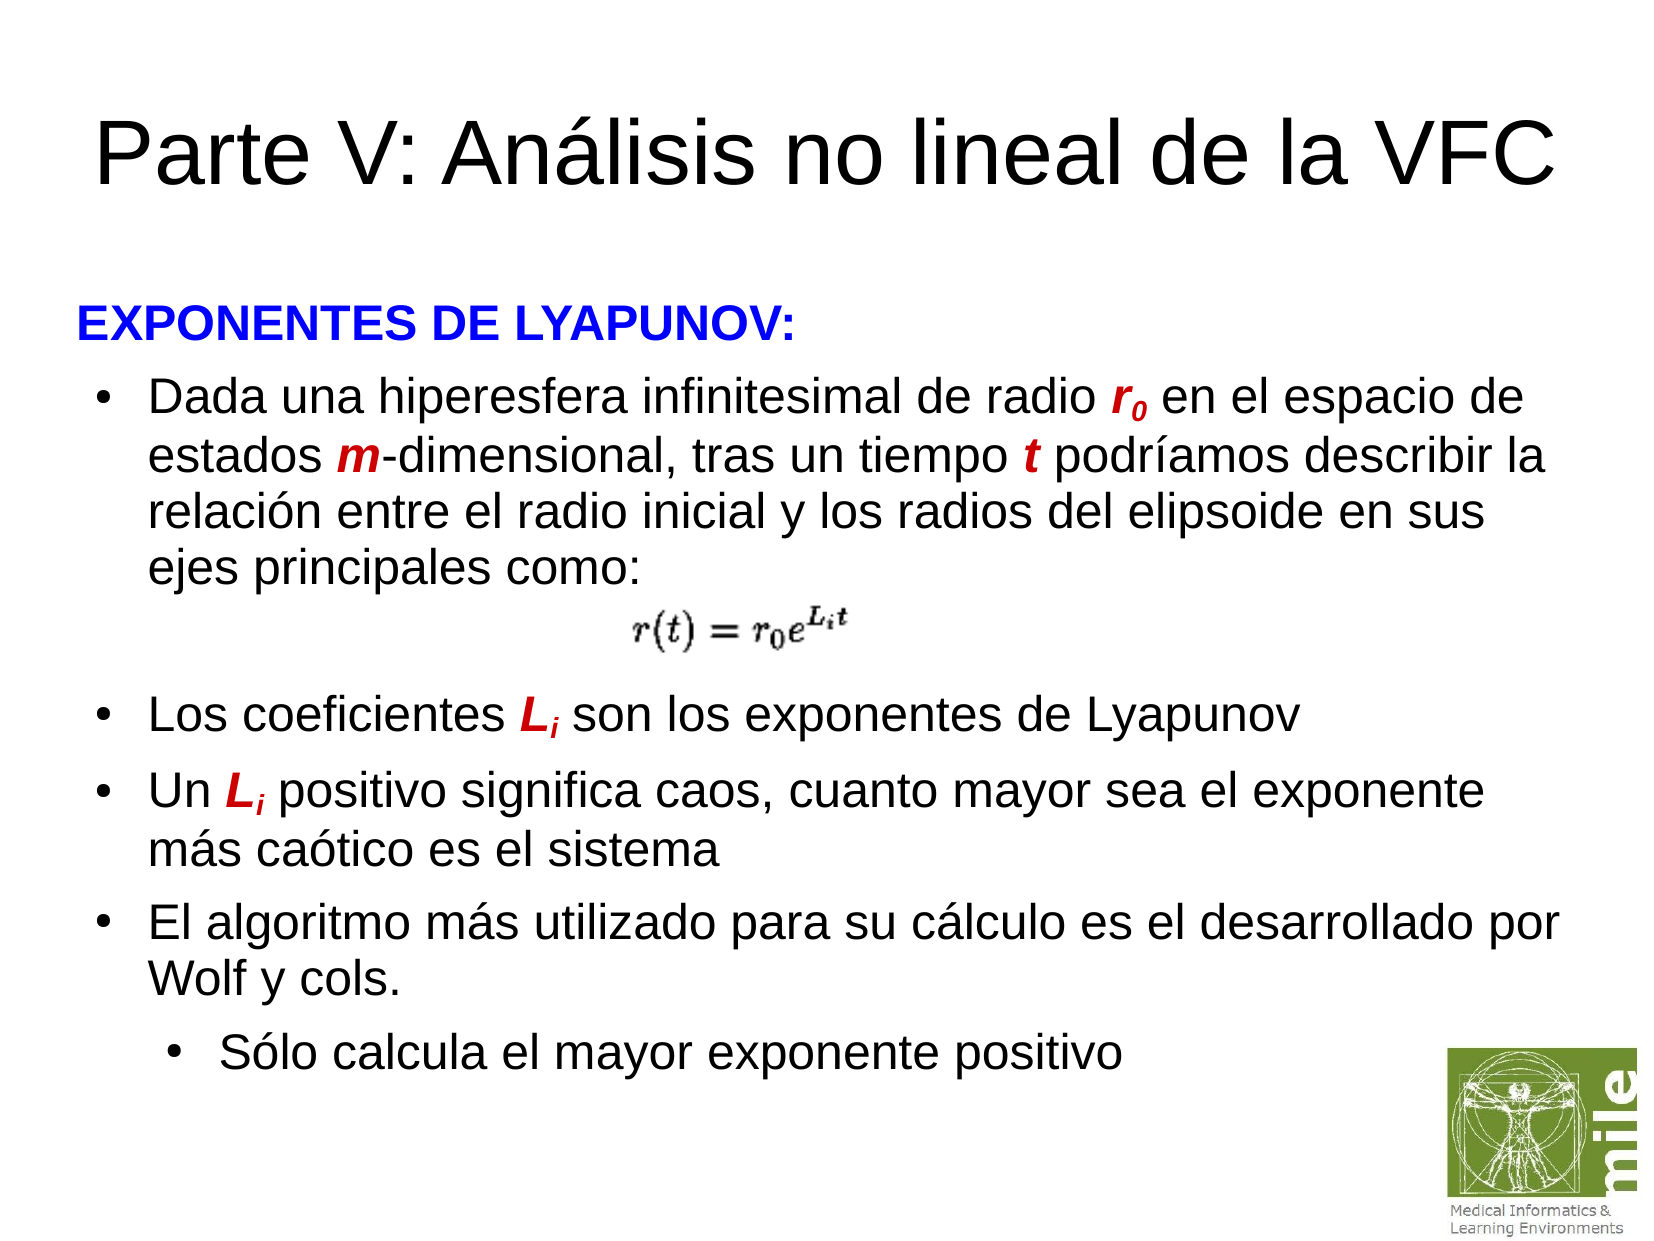

Parte V: Análisis no lineal de la VFC
# EXPONENTES DE LYAPUNOV:
Dada una hiperesfera infinitesimal de radio r0 en el espacio de estados m-dimensional, tras un tiempo t podríamos describir la relación entre el radio inicial y los radios del elipsoide en sus ejes principales como:
Los coeficientes Li son los exponentes de Lyapunov
Un Li positivo significa caos, cuanto mayor sea el exponente más caótico es el sistema
El algoritmo más utilizado para su cálculo es el desarrollado por Wolf y cols.
Sólo calcula el mayor exponente positivo